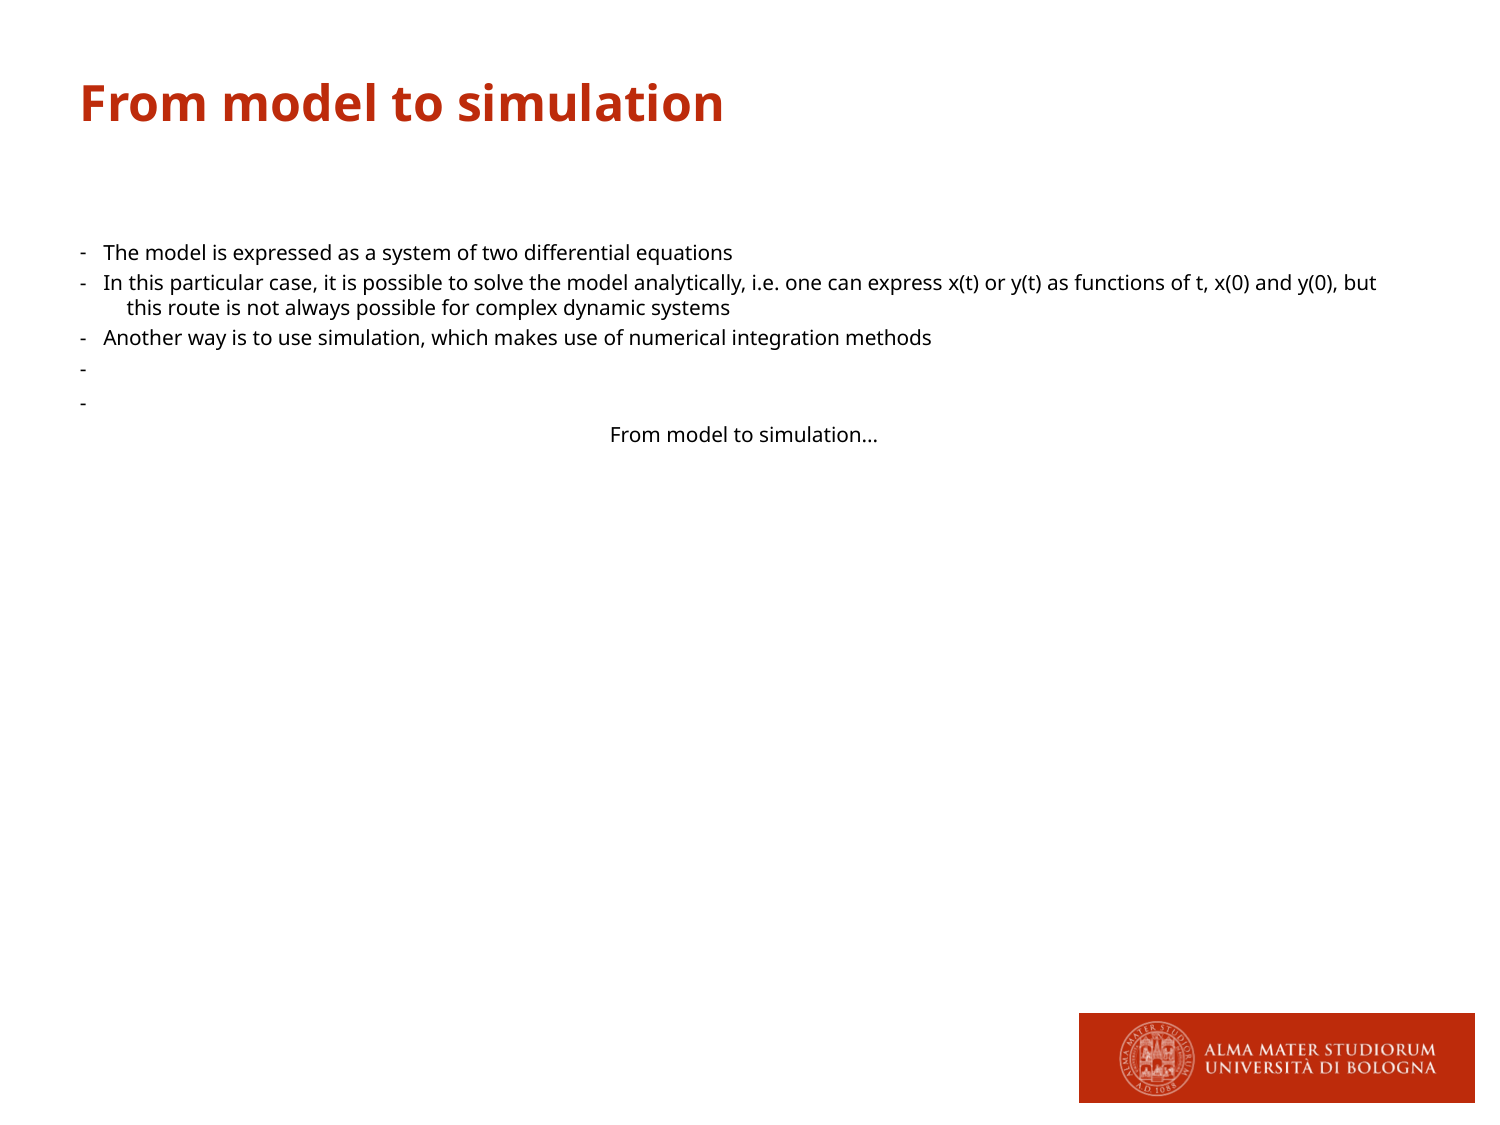

# From model to simulation
The model is expressed as a system of two differential equations
In this particular case, it is possible to solve the model analytically, i.e. one can express x(t) or y(t) as functions of t, x(0) and y(0), but this route is not always possible for complex dynamic systems
Another way is to use simulation, which makes use of numerical integration methods
From model to simulation...